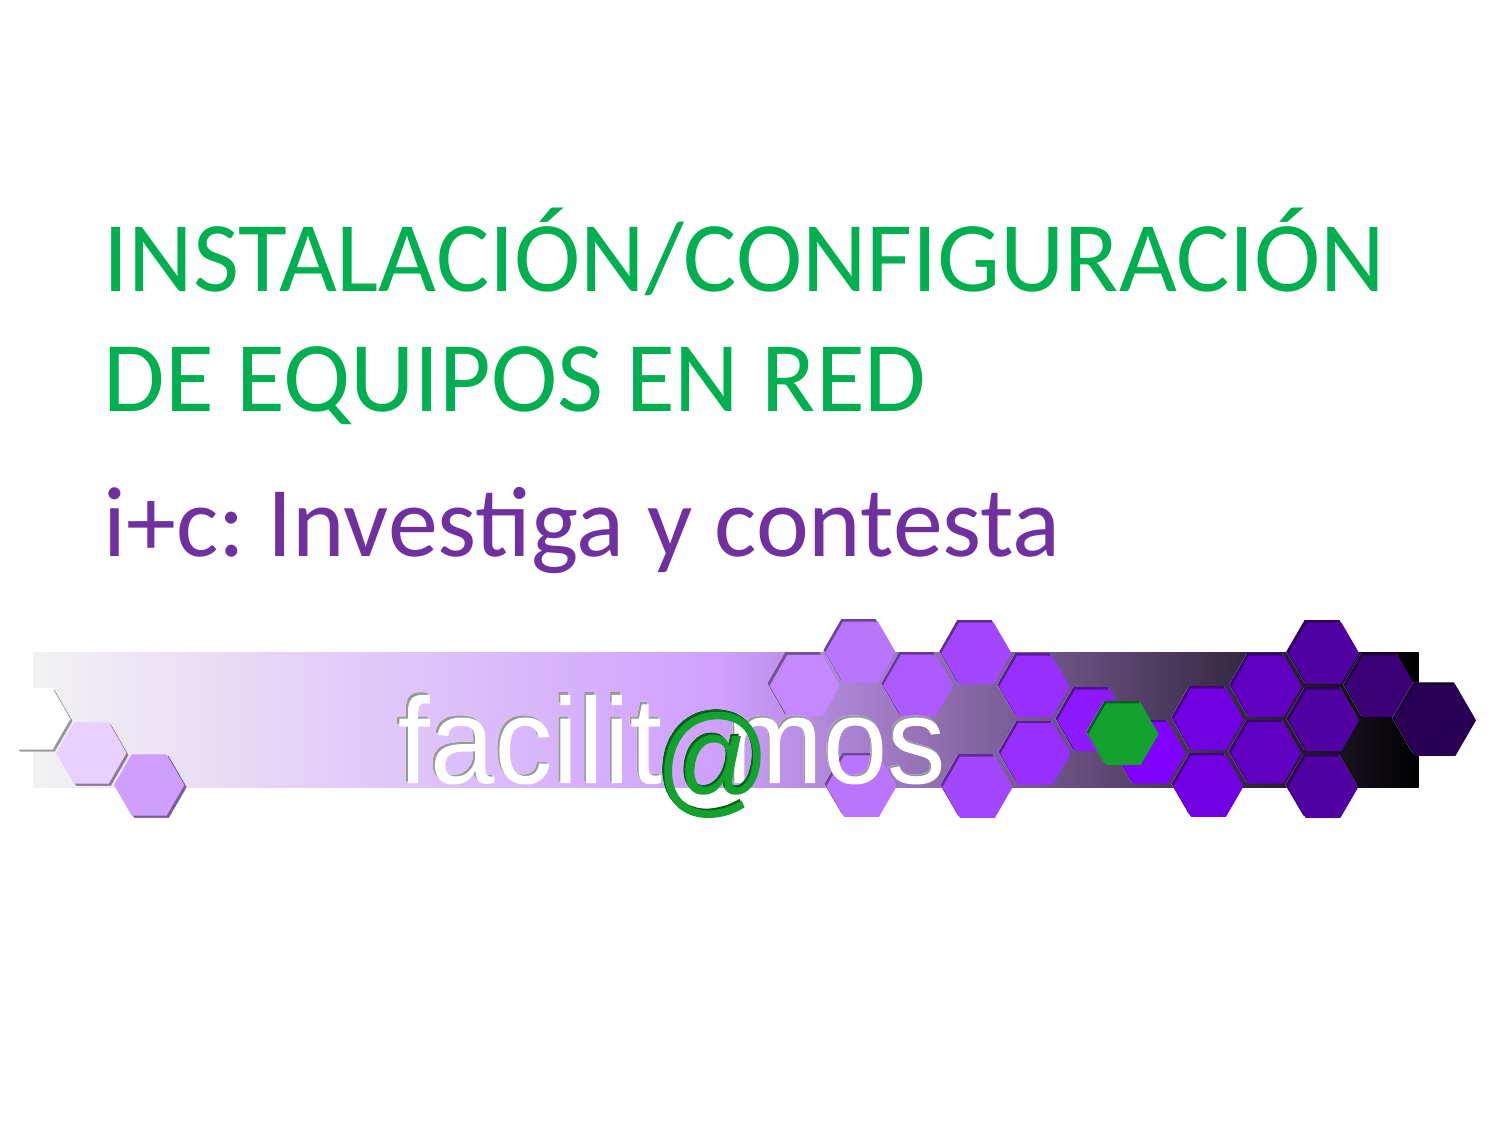

# INSTALACIÓN/CONFIGURACIÓN DE EQUIPOS EN RED
i+c: Investiga y contesta
facilit mos
@